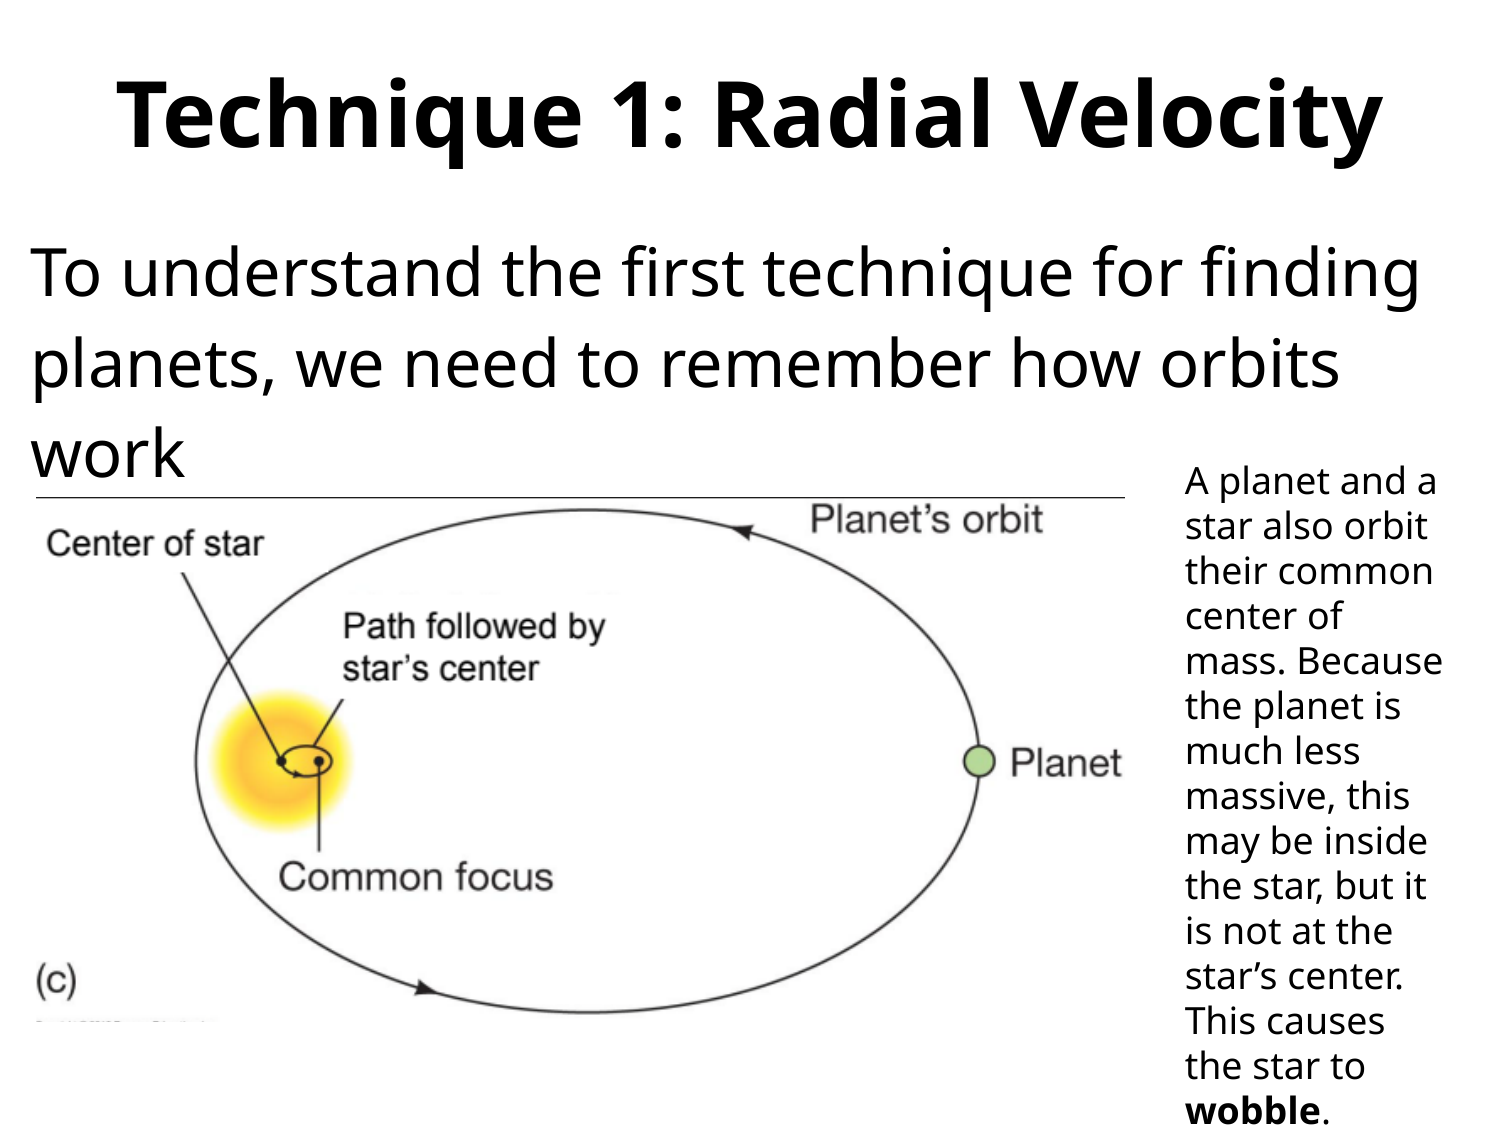

Technique 1: Radial Velocity
# To understand the first technique for finding planets, we need to remember how orbits work
A planet and a star also orbit their common center of mass. Because the planet is much less massive, this may be inside the star, but it is not at the star’s center. This causes the star to wobble.